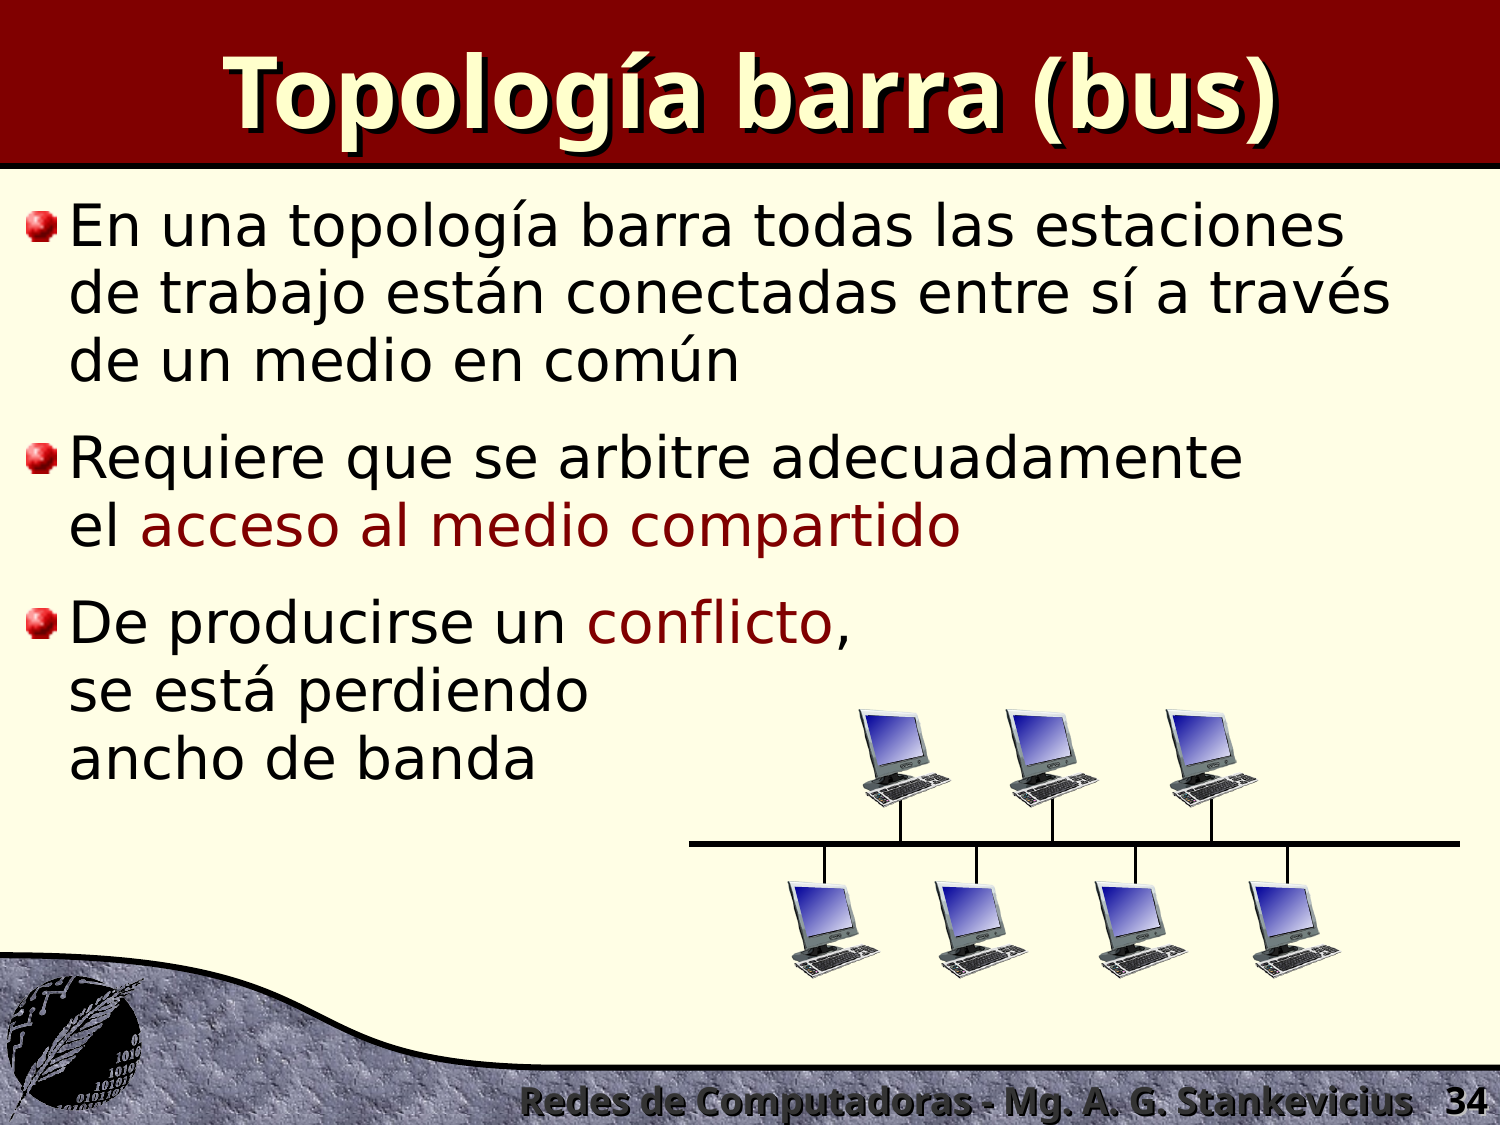

# Topología barra (bus)
En una topología barra todas las estaciones
de trabajo están conectadas entre sí a través
de un medio en común
Requiere que se arbitre adecuadamente
el acceso al medio compartido
De producirse un conflicto,
se está perdiendo
ancho de banda
34